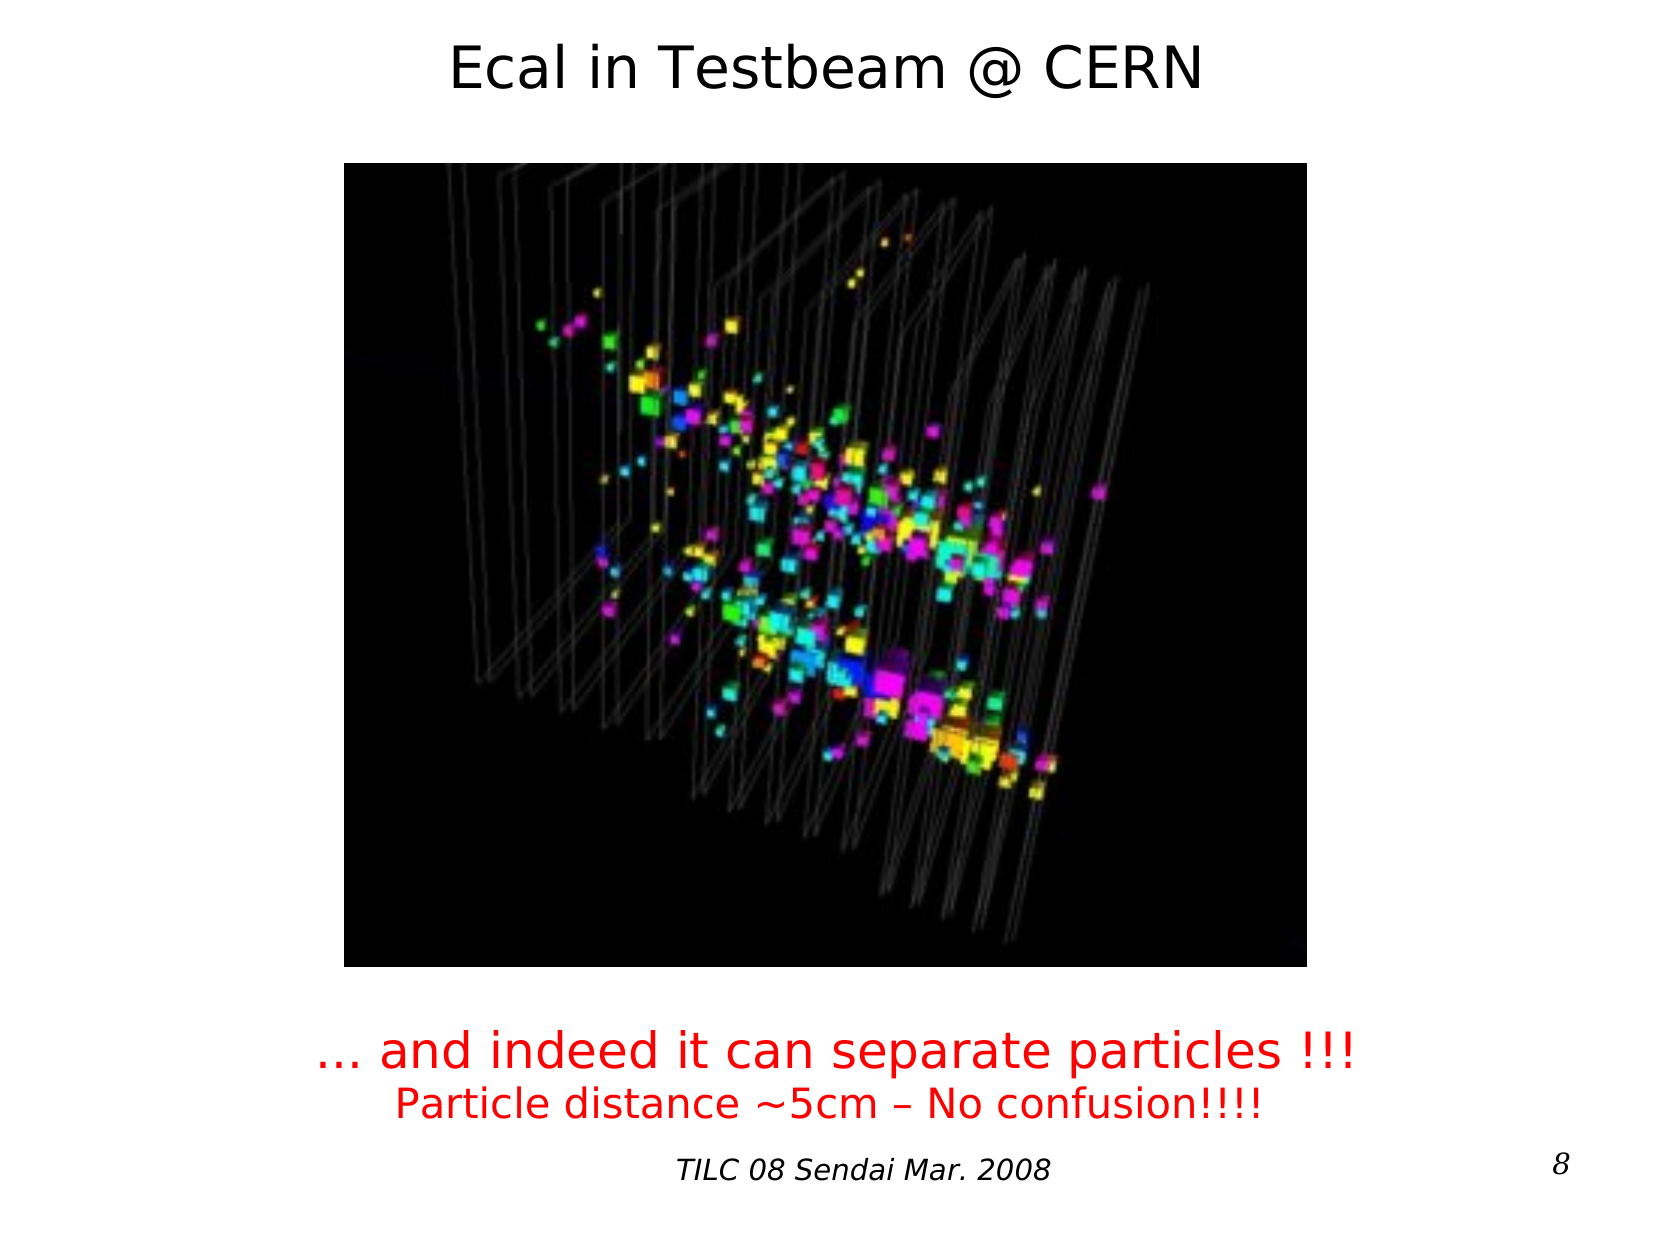

# Ecal in Testbeam @ CERN
Shower by 6 GeV e-
... and indeed it can separate particles !!!
 Particle distance ~5cm – No confusion!!!!
8